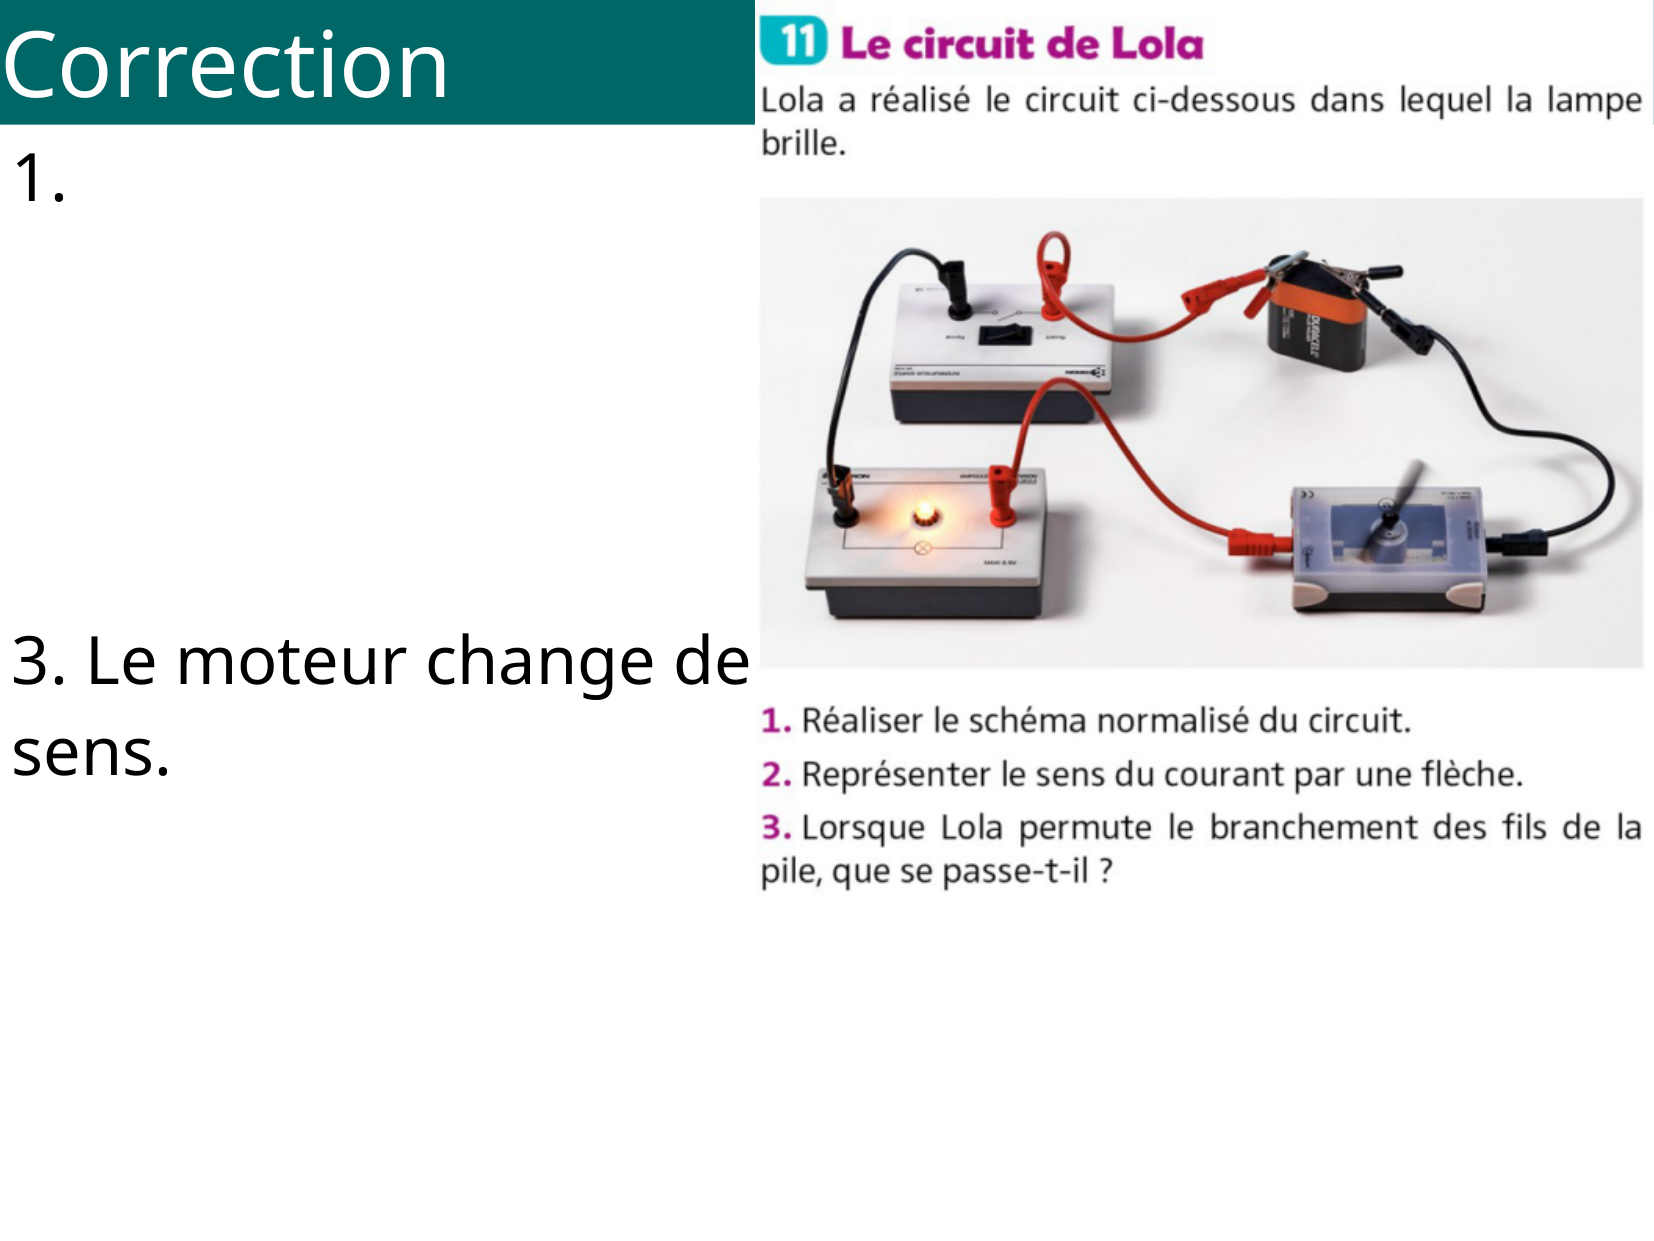

# Correction
1.
3. Le moteur change de
sens.